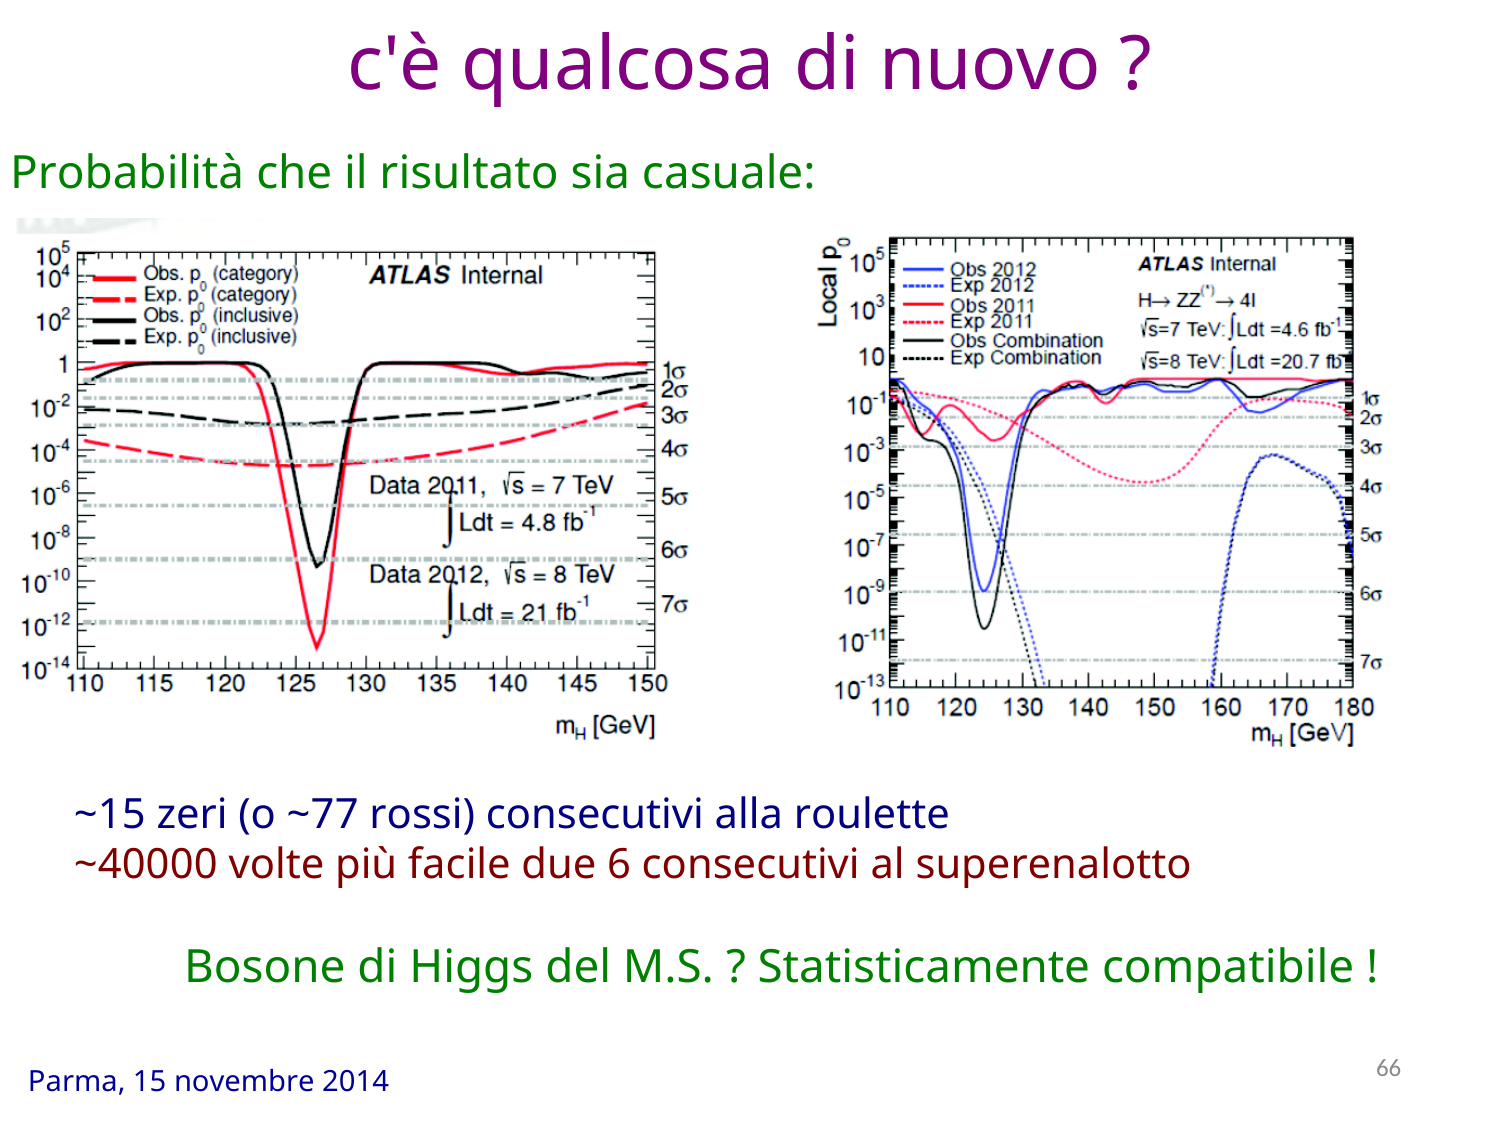

c'è qualcosa di nuovo ?
Probabilità che il risultato sia casuale:
~15 zeri (o ~77 rossi) consecutivi alla roulette
~40000 volte più facile due 6 consecutivi al superenalotto
Bosone di Higgs del M.S. ? Statisticamente compatibile !
66